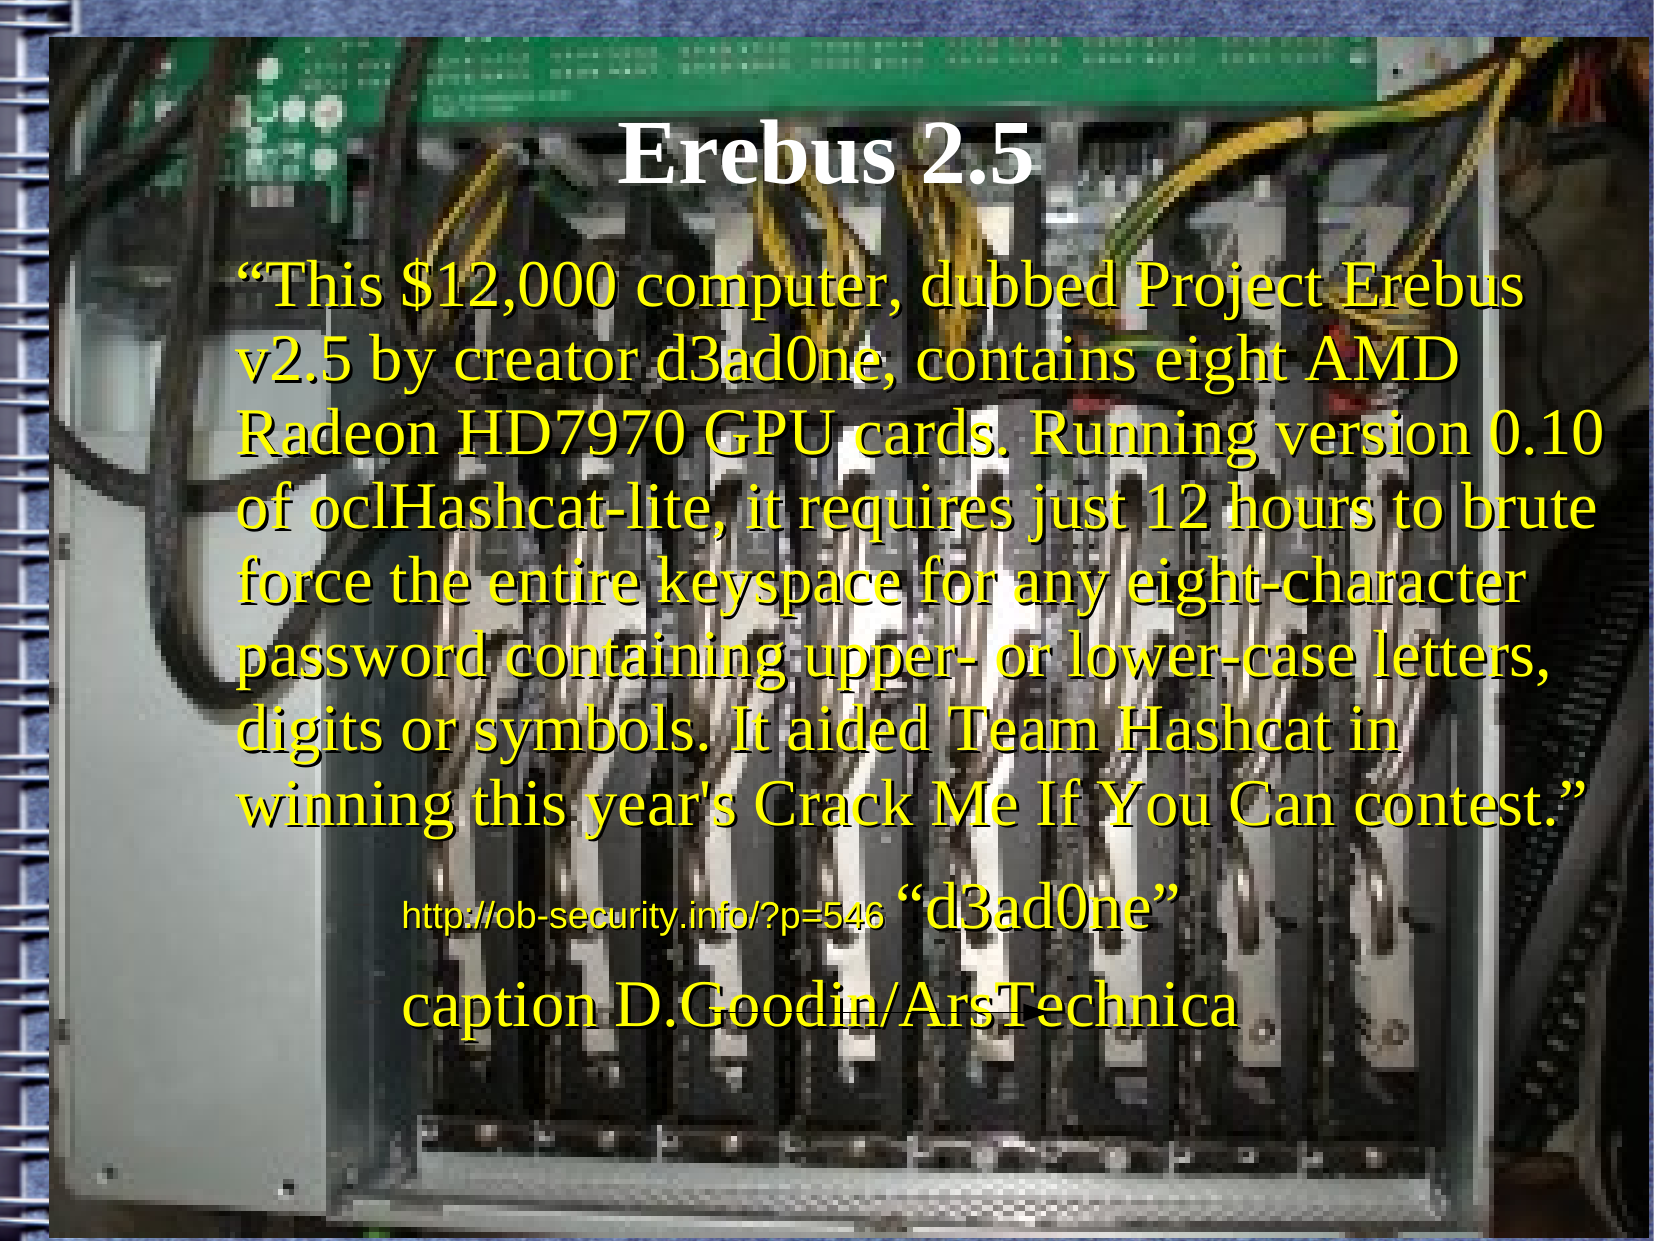

# Erebus 2.5
“This $12,000 computer, dubbed Project Erebus v2.5 by creator d3ad0ne, contains eight AMD Radeon HD7970 GPU cards. Running version 0.10 of oclHashcat-lite, it requires just 12 hours to brute force the entire keyspace for any eight-character password containing upper- or lower-case letters, digits or symbols. It aided Team Hashcat in winning this year's Crack Me If You Can contest.”
http://ob-security.info/?p=546 “d3ad0ne”
caption D.Goodin/ArsTechnica